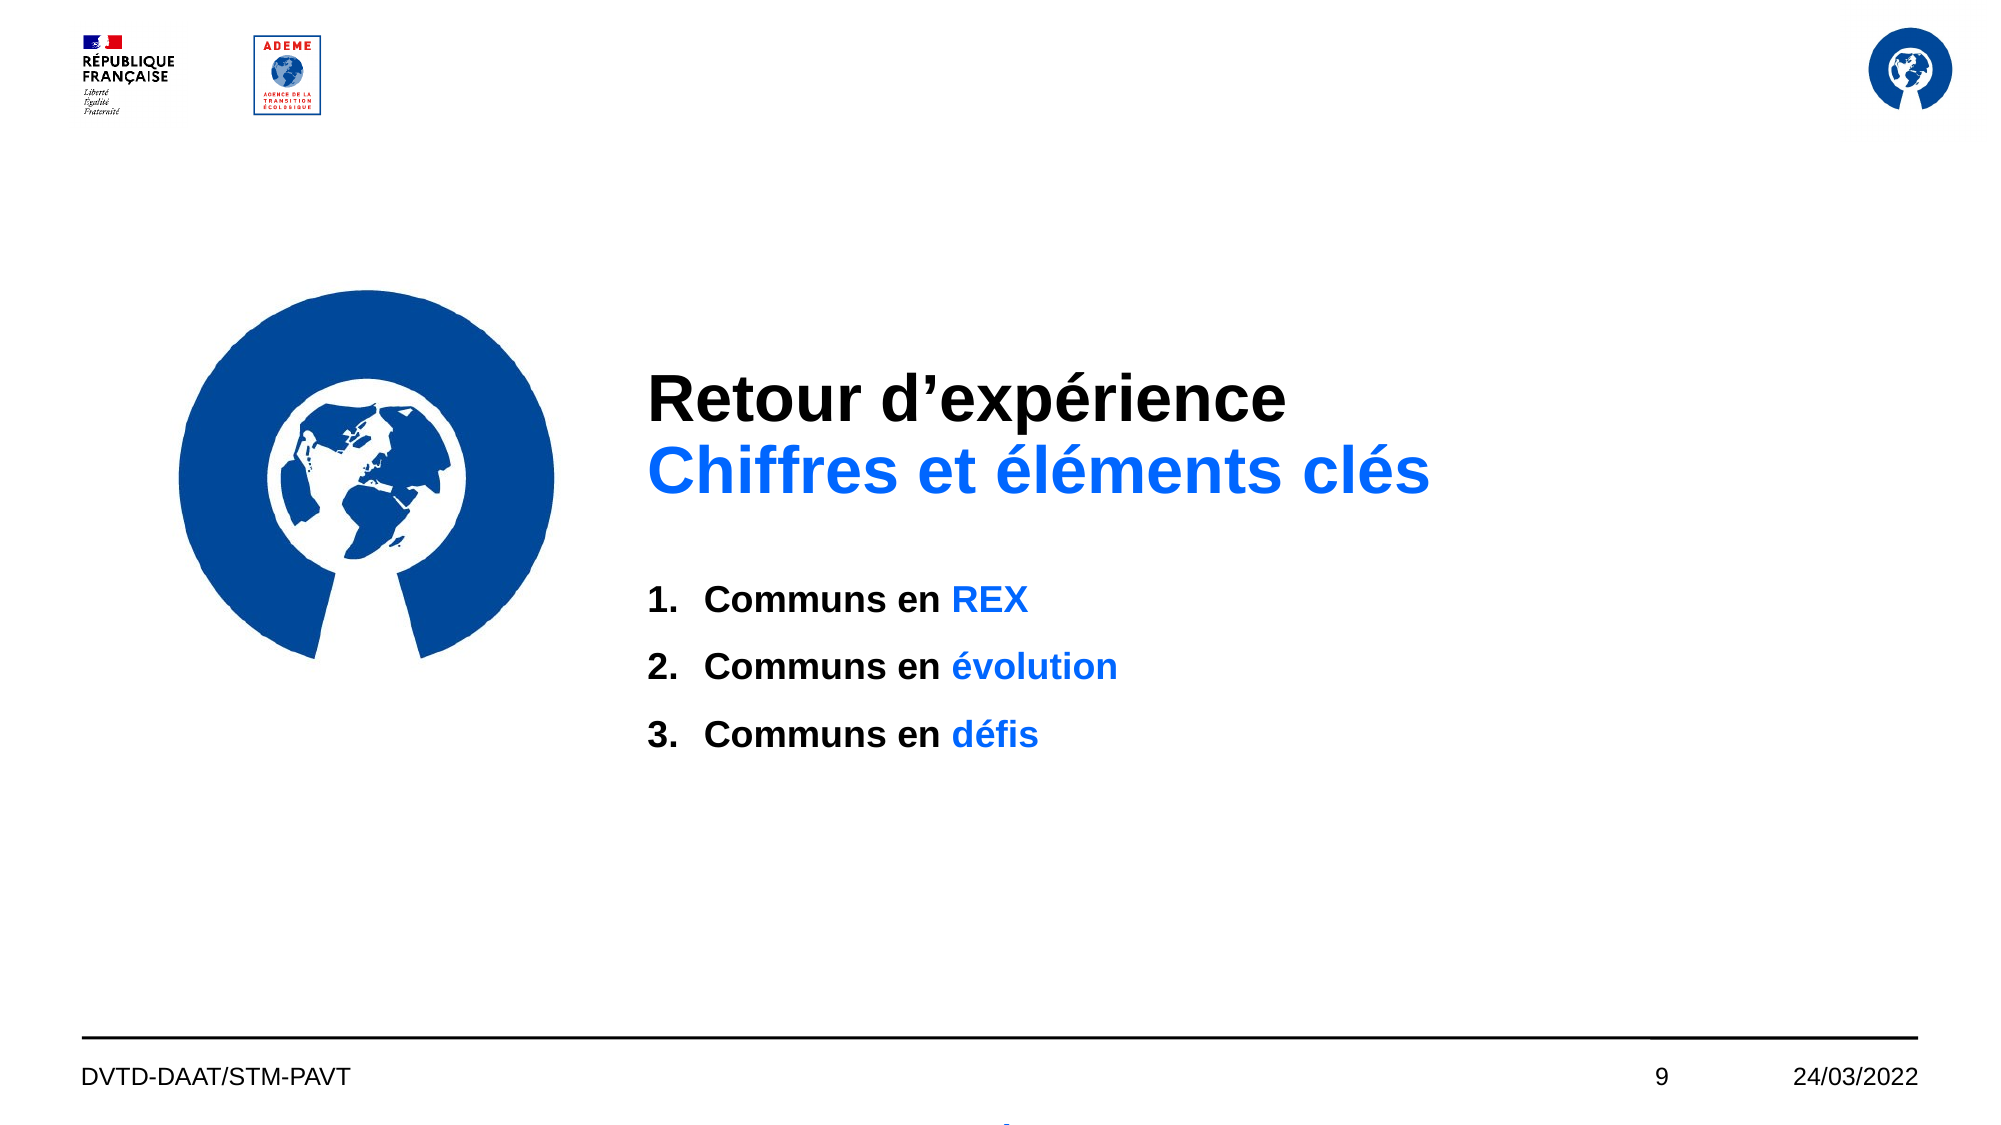

# Retour d’expérience Chiffres et éléments clés
Communs en REX
Communs en évolution
Communs en défis
Communs en coûts
Communs en communautés
Communs en capitalisations
13
8
5
DVTD-DAAT/STM-PAVT
24/03/2022